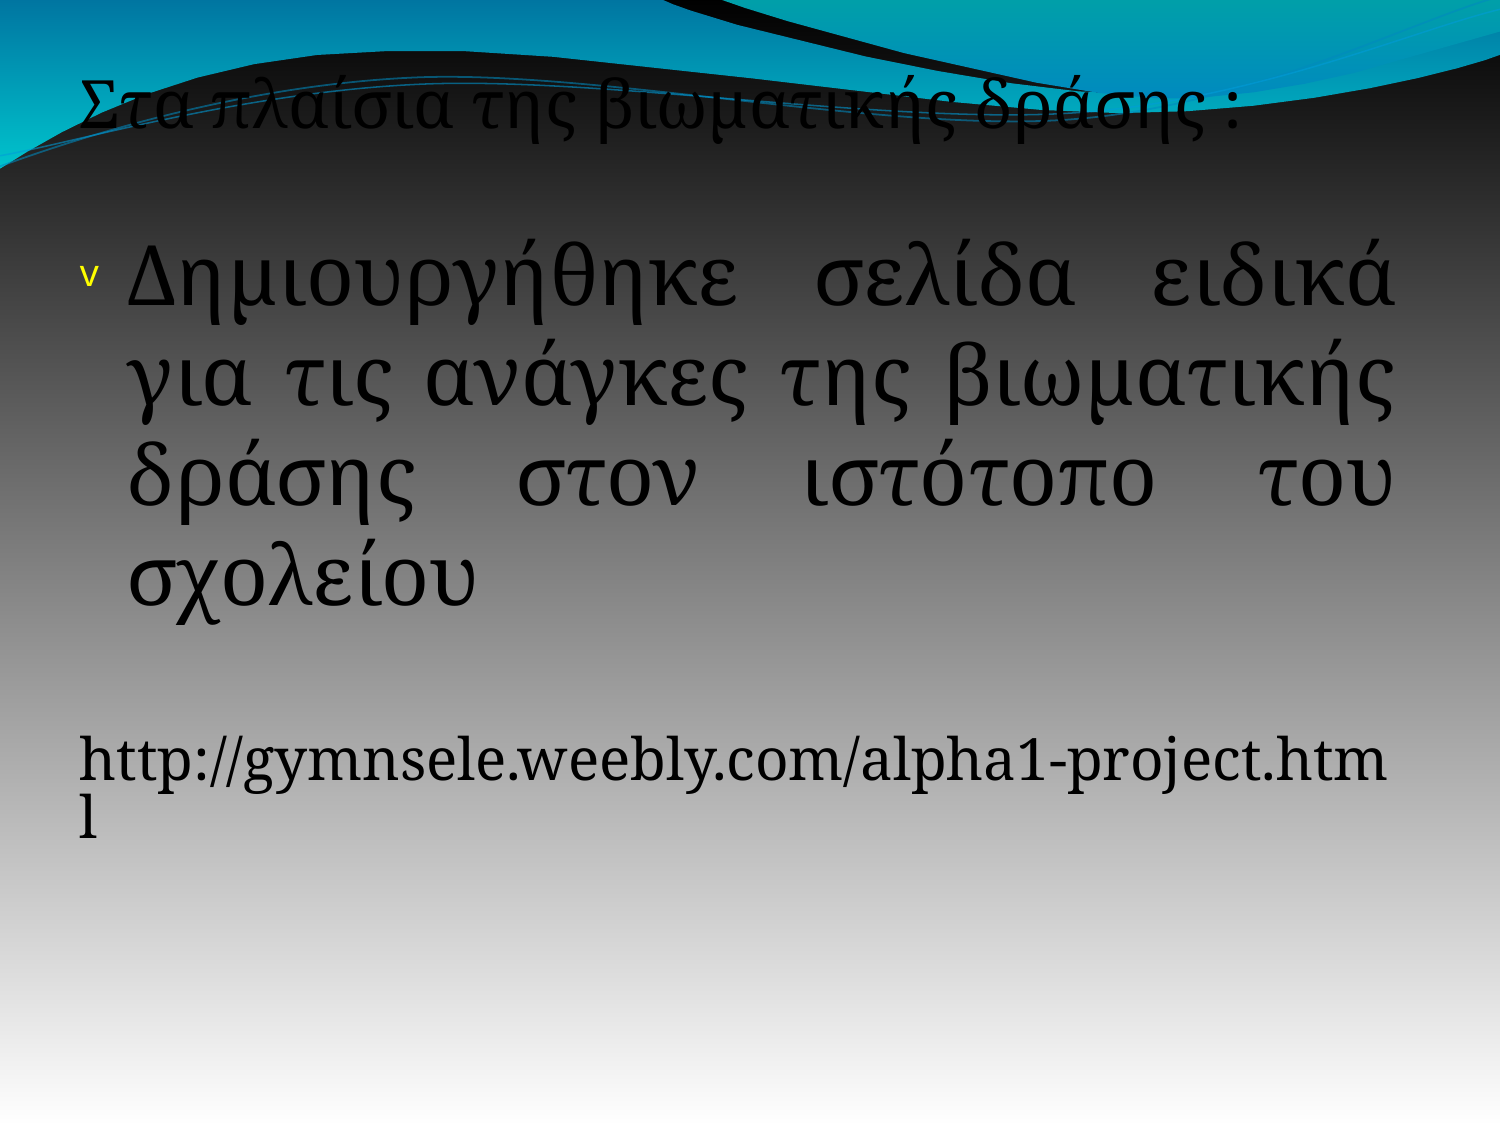

Στα πλαίσια της βιωματικής δράσης :
Δημιουργήθηκε σελίδα ειδικά για τις ανάγκες της βιωματικής δράσης στον ιστότοπο του σχολείου
http://gymnsele.weebly.com/alpha1-project.html